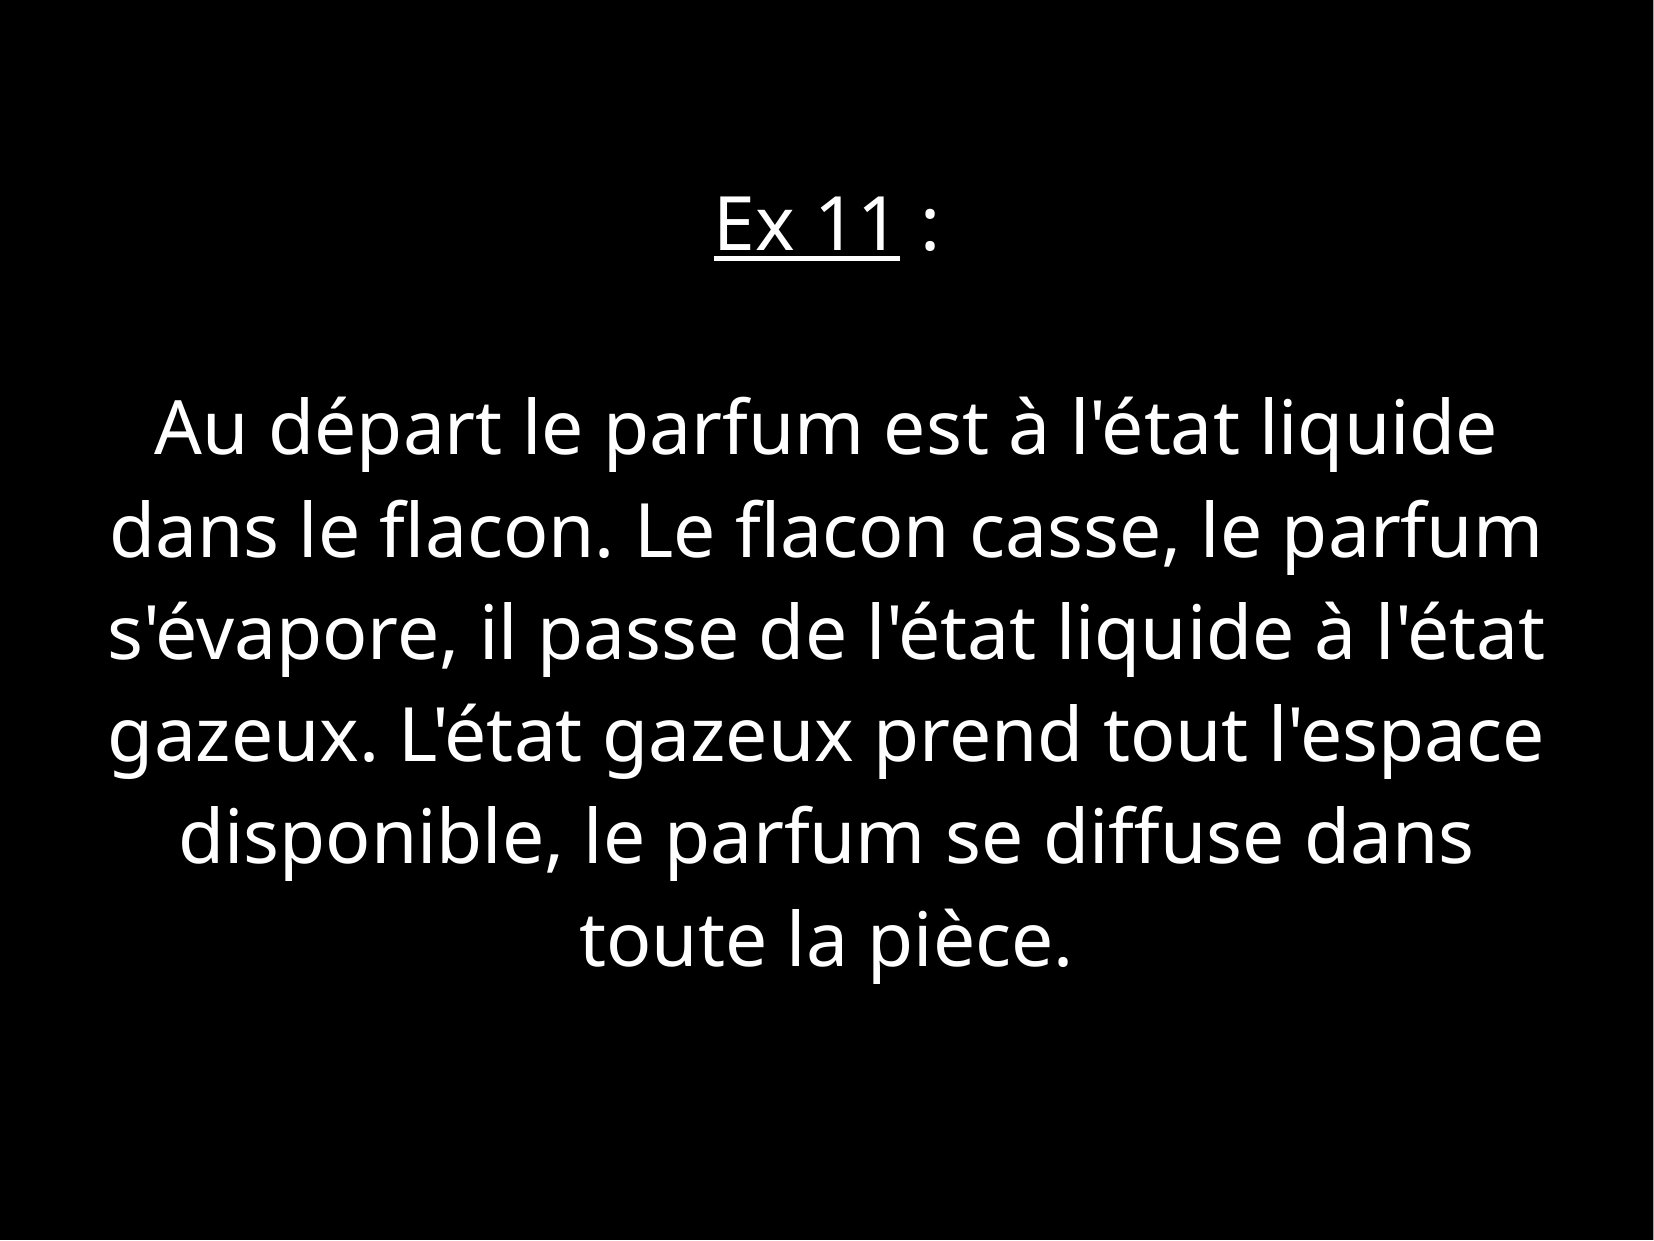

# Ex 11 :
Au départ le parfum est à l'état liquide dans le flacon. Le flacon casse, le parfum s'évapore, il passe de l'état liquide à l'état gazeux. L'état gazeux prend tout l'espace disponible, le parfum se diffuse dans toute la pièce.